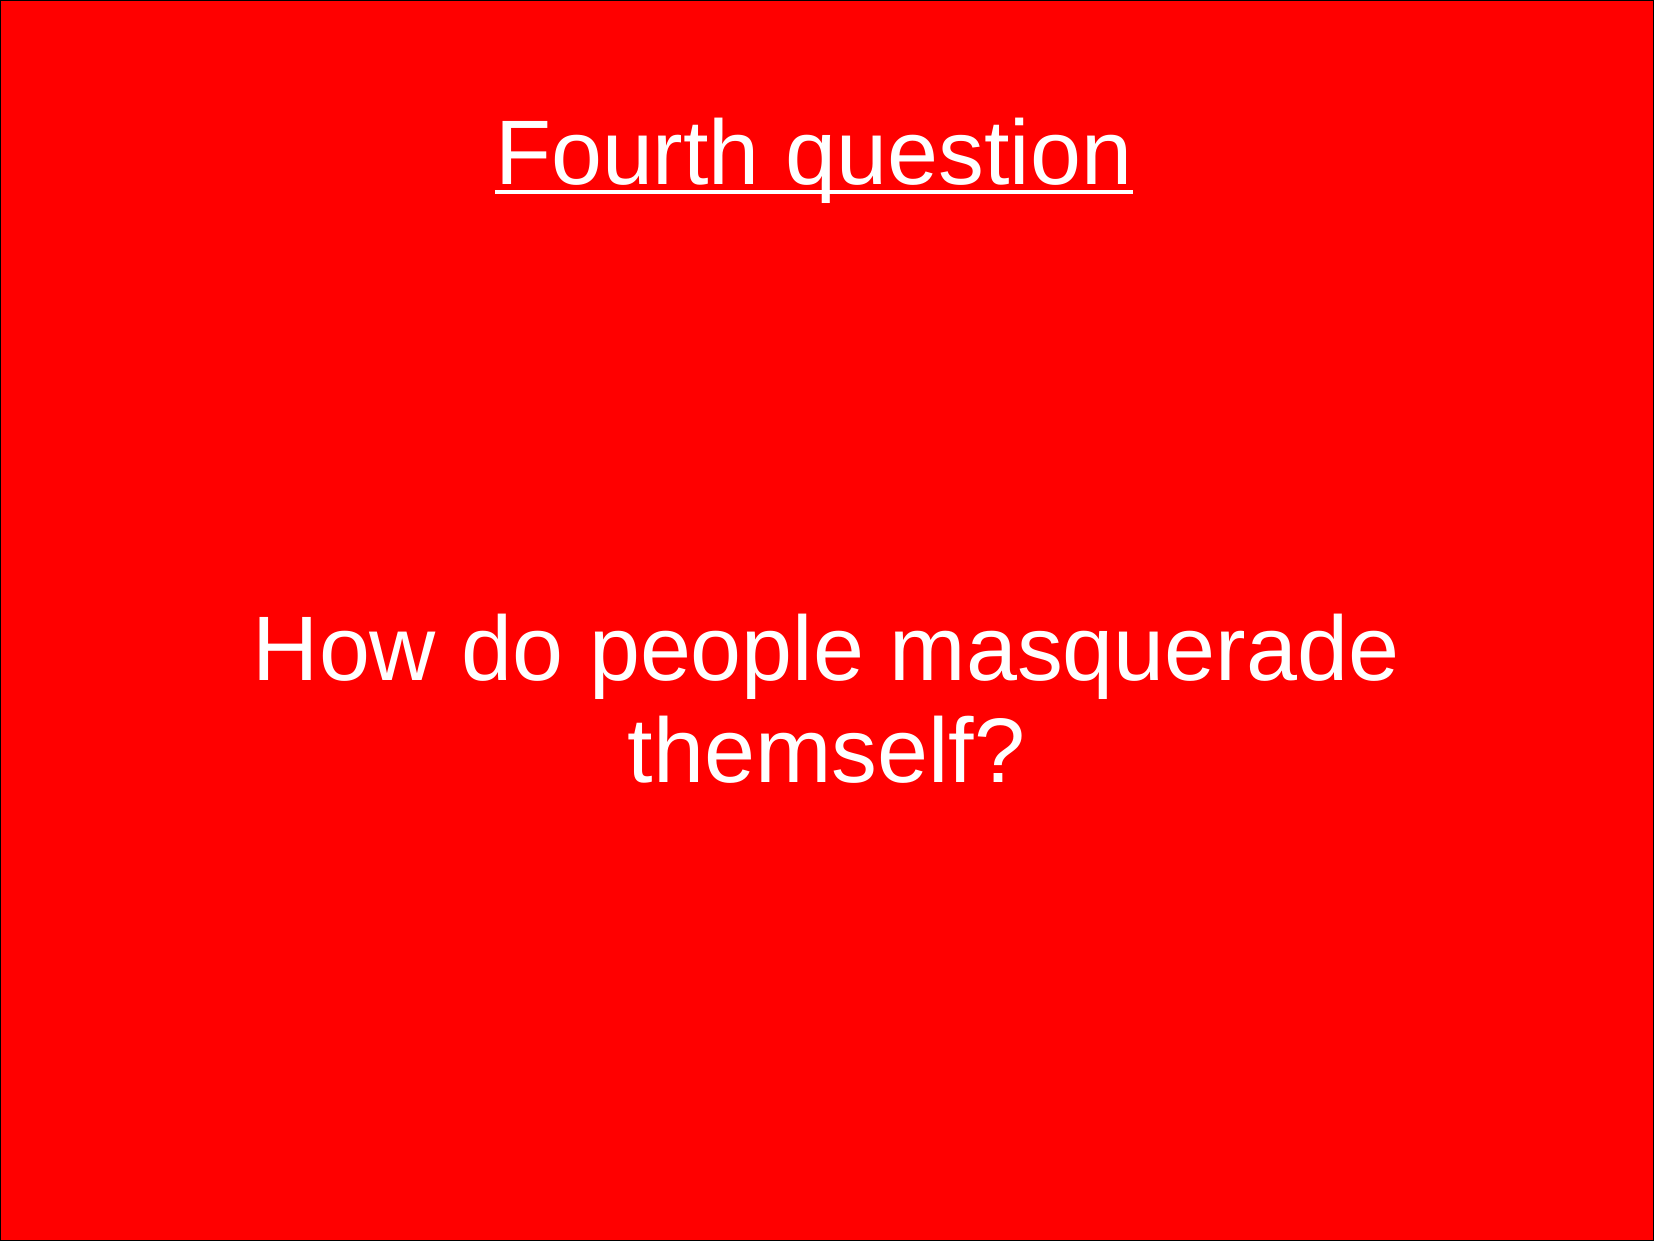

# Fourth question
How do people masquerade themself?